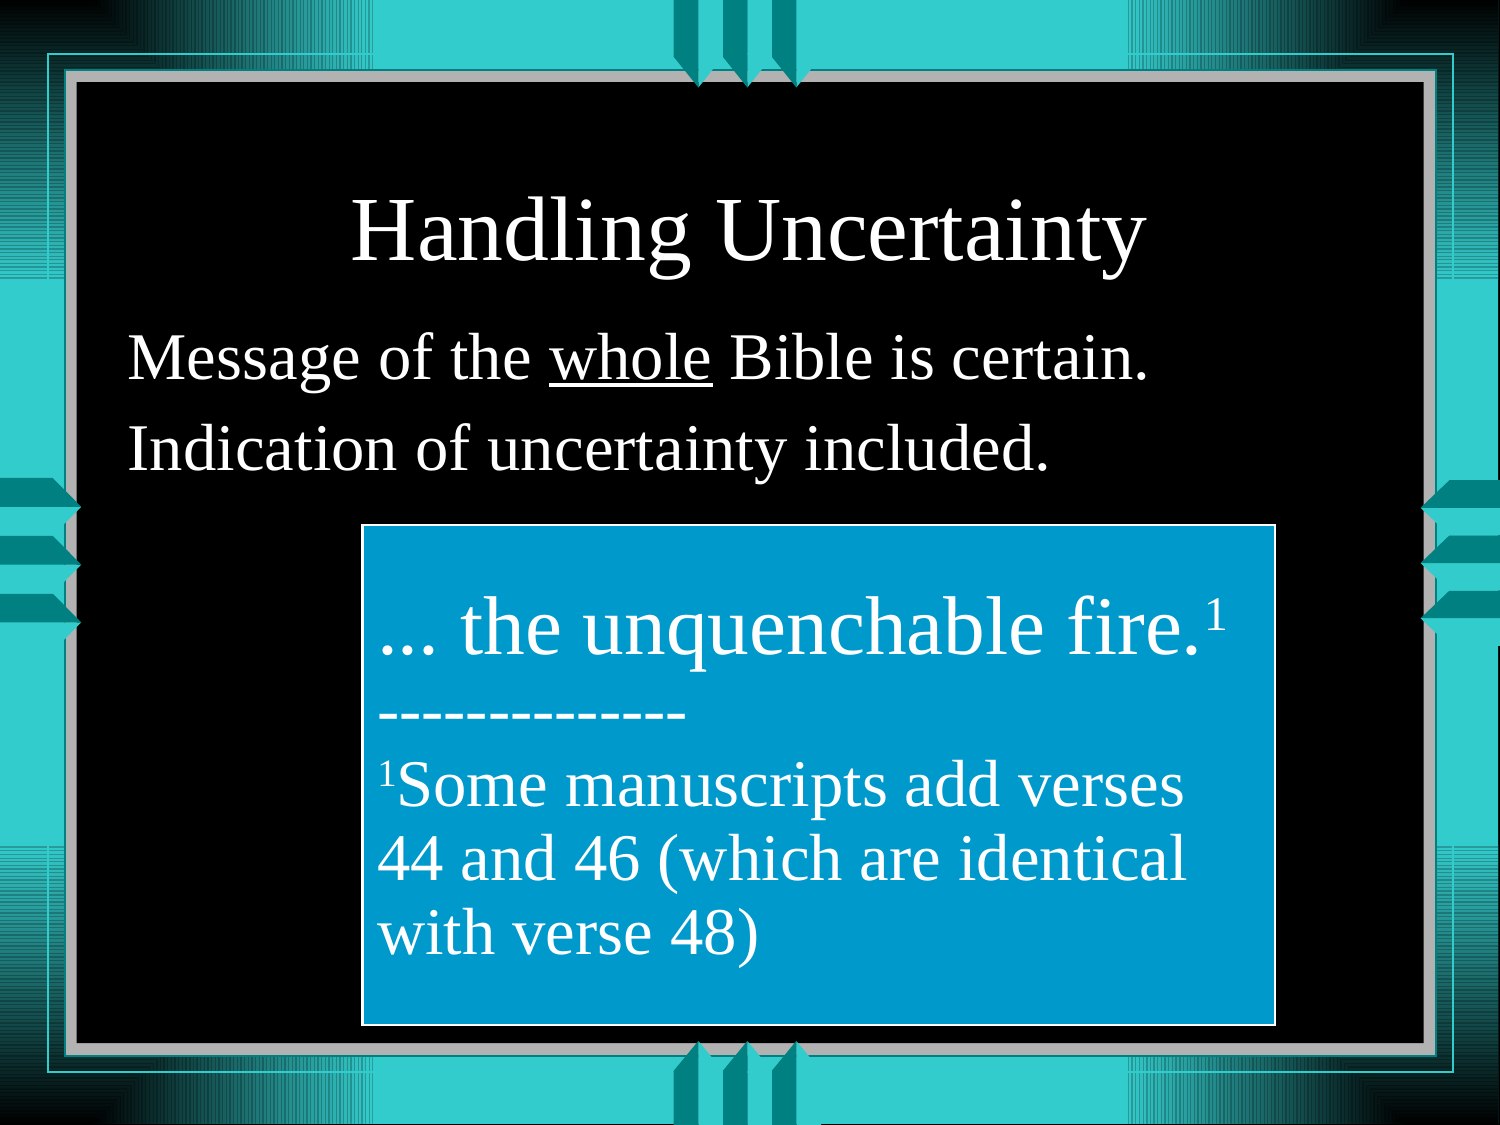

# Handling Uncertainty
Message of the whole Bible is certain.
Indication of uncertainty included.
... the unquenchable fire.1
--------------
1Some manuscripts add verses
44 and 46 (which are identical
with verse 48)